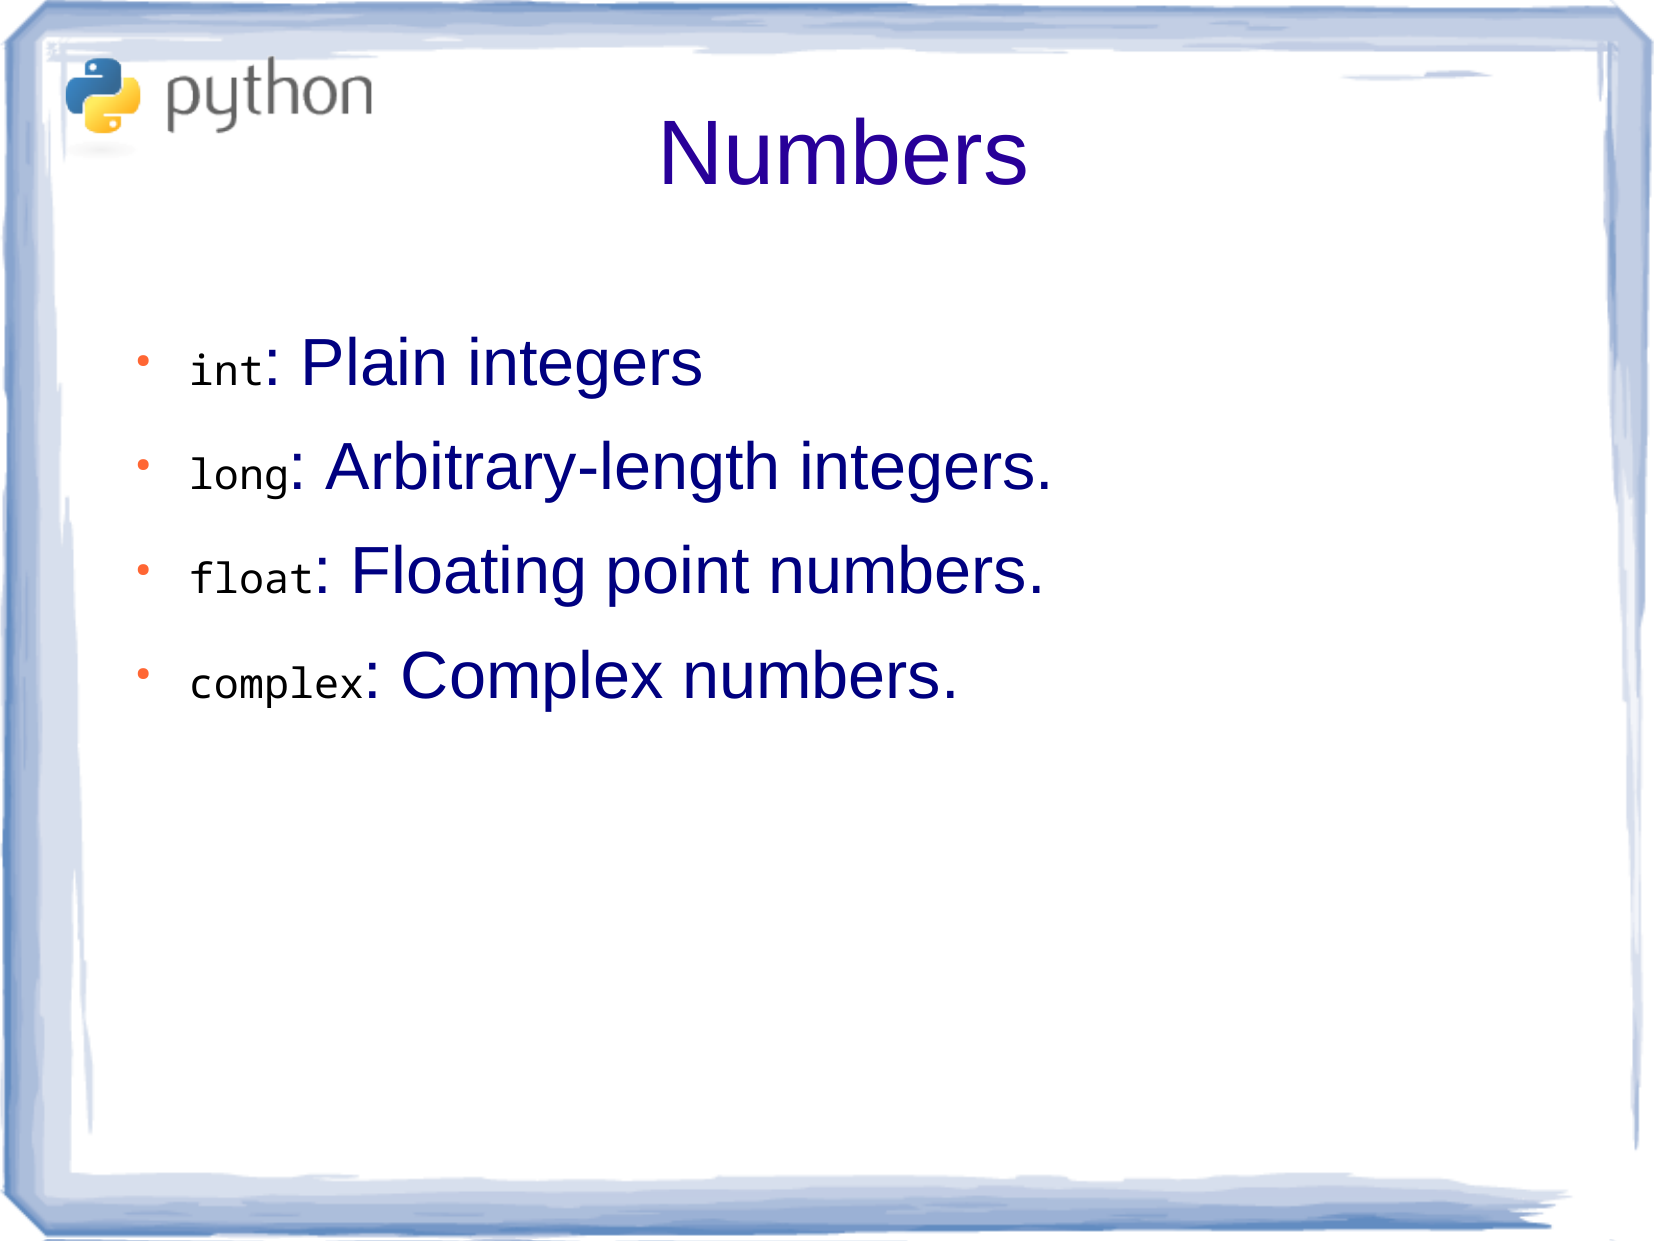

# Numbers
int: Plain integers
long: Arbitrary-length integers.
float: Floating point numbers.
complex: Complex numbers.